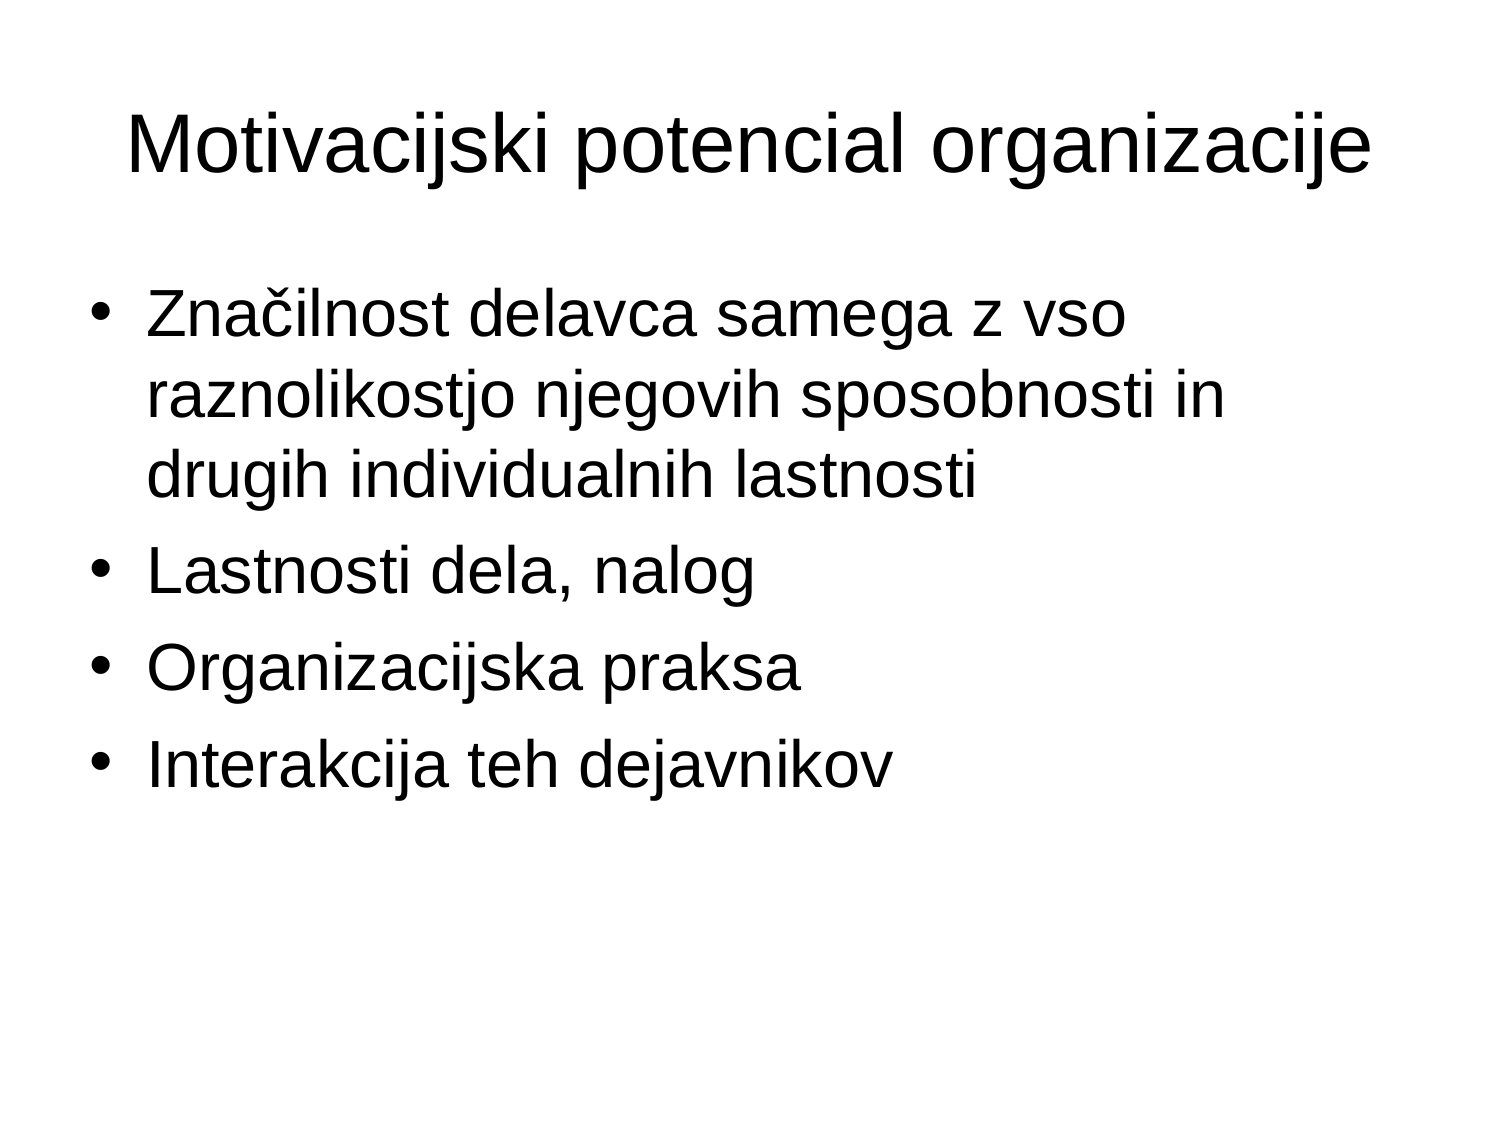

# Motivacijski potencial organizacije
Značilnost delavca samega z vso raznolikostjo njegovih sposobnosti in drugih individualnih lastnosti
Lastnosti dela, nalog
Organizacijska praksa
Interakcija teh dejavnikov